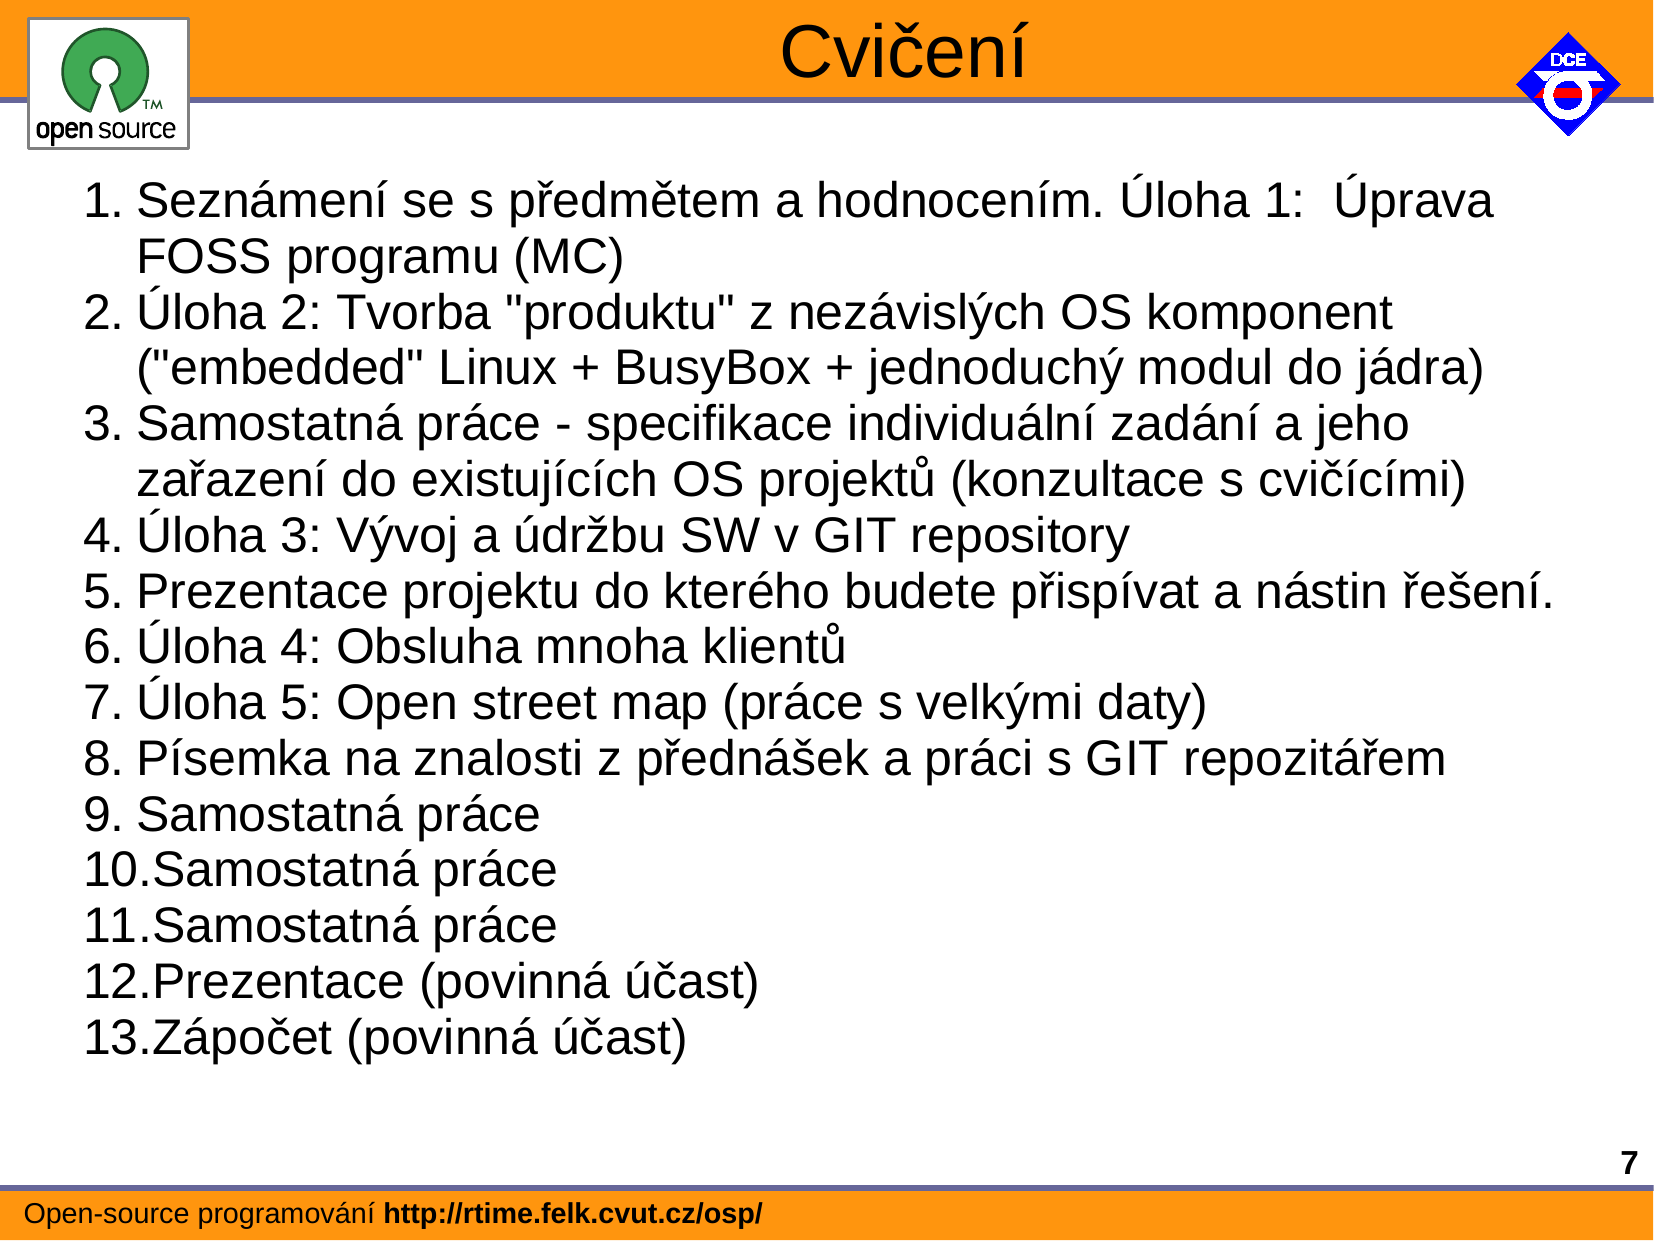

# Cvičení
Seznámení se s předmětem a hodnocením. Úloha 1: Úprava FOSS programu (MC)
Úloha 2: Tvorba "produktu" z nezávislých OS komponent ("embedded" Linux + BusyBox + jednoduchý modul do jádra)
Samostatná práce - specifikace individuální zadání a jeho	zařazení do existujících OS projektů (konzultace s cvičícími)
Úloha 3: Vývoj a údržbu SW v GIT repository
Prezentace projektu do kterého budete přispívat a nástin řešení.
Úloha 4: Obsluha mnoha klientů
Úloha 5: Open street map (práce s velkými daty)
Písemka na znalosti z přednášek a práci s GIT repozitářem
Samostatná práce
Samostatná práce
Samostatná práce
Prezentace (povinná účast)
Zápočet (povinná účast)